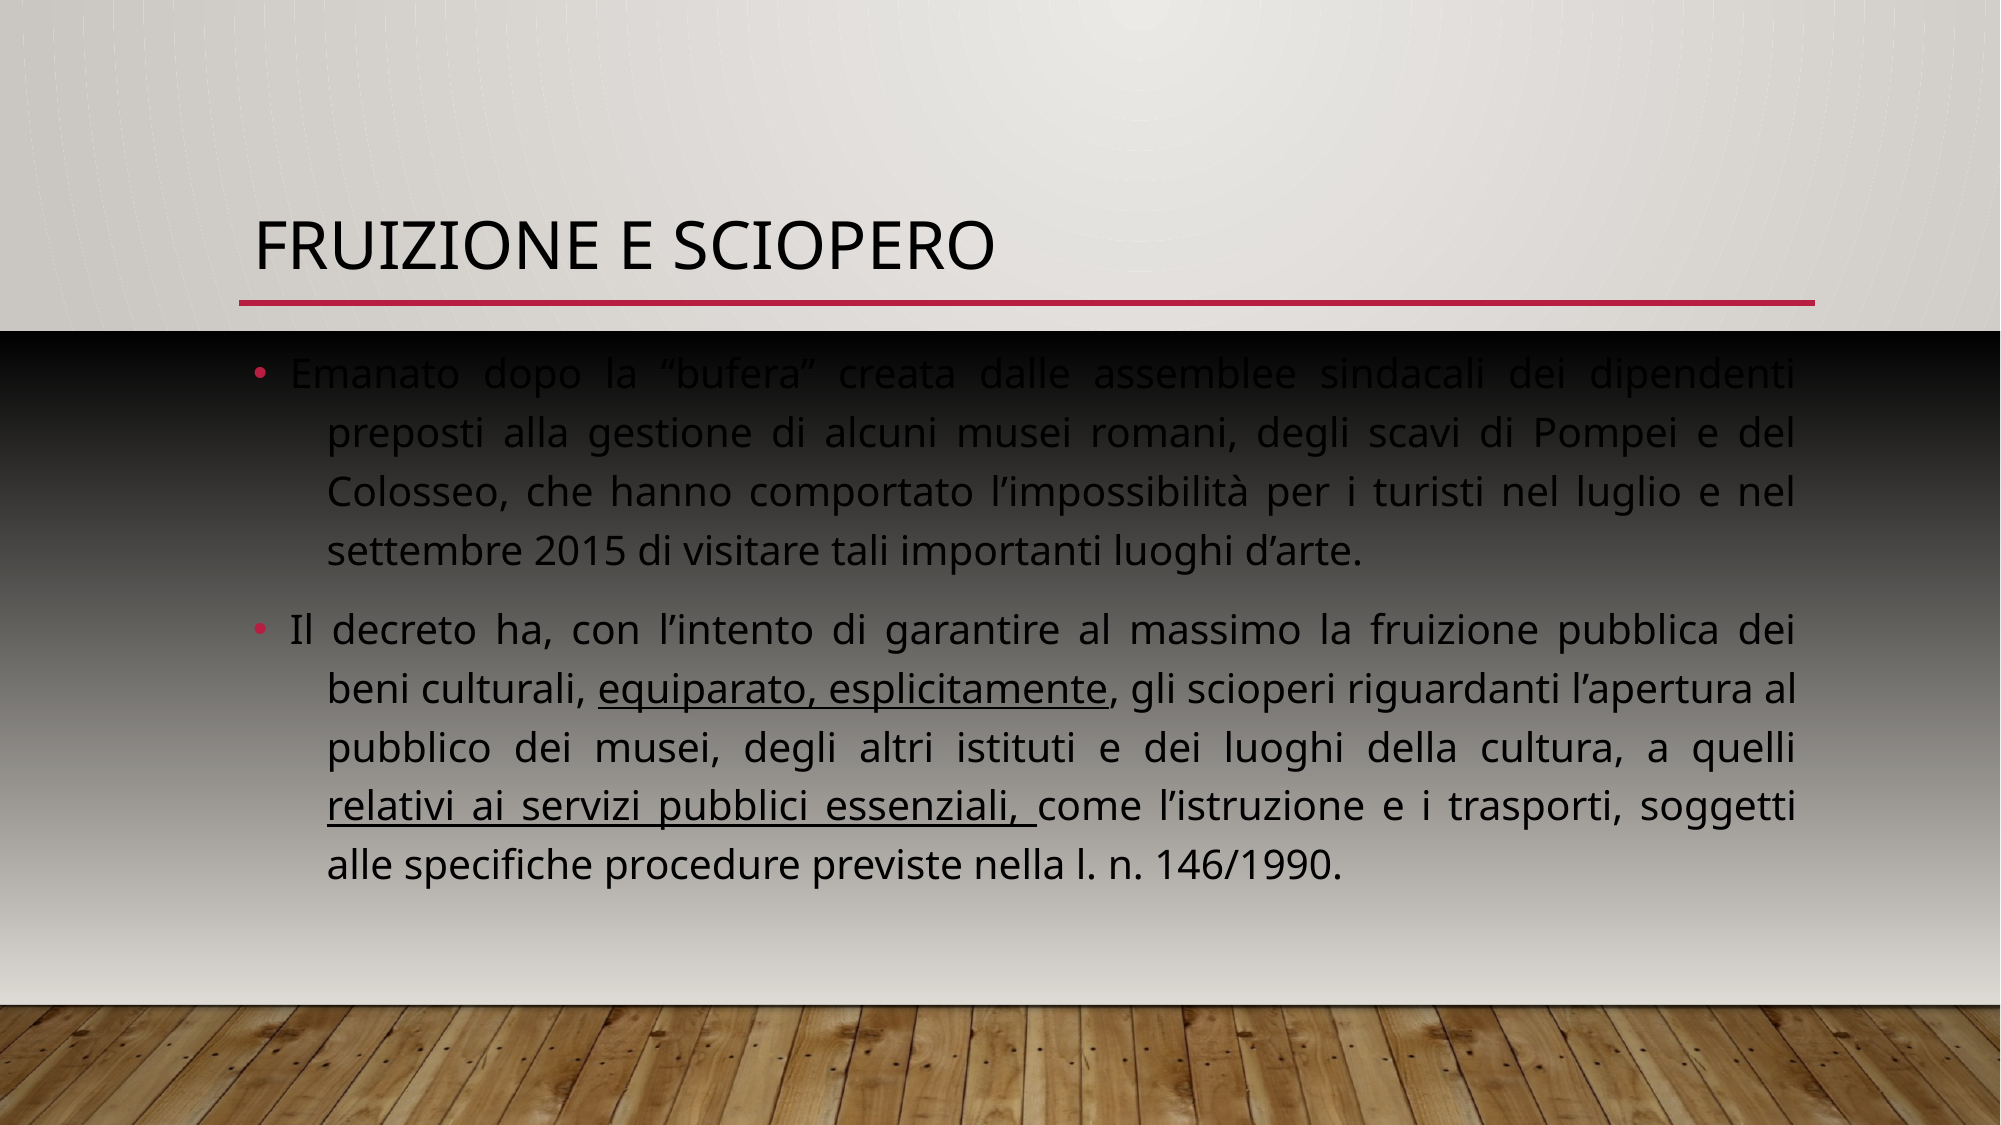

# Fruizione e sciopero
Emanato dopo la “bufera” creata dalle assemblee sindacali dei dipendenti preposti alla gestione di alcuni musei romani, degli scavi di Pompei e del Colosseo, che hanno comportato l’impossibilità per i turisti nel luglio e nel settembre 2015 di visitare tali importanti luoghi d’arte.
Il decreto ha, con l’intento di garantire al massimo la fruizione pubblica dei beni culturali, equiparato, esplicitamente, gli scioperi riguardanti l’apertura al pubblico dei musei, degli altri istituti e dei luoghi della cultura, a quelli relativi ai servizi pubblici essenziali, come l’istruzione e i trasporti, soggetti alle specifiche procedure previste nella l. n. 146/1990.